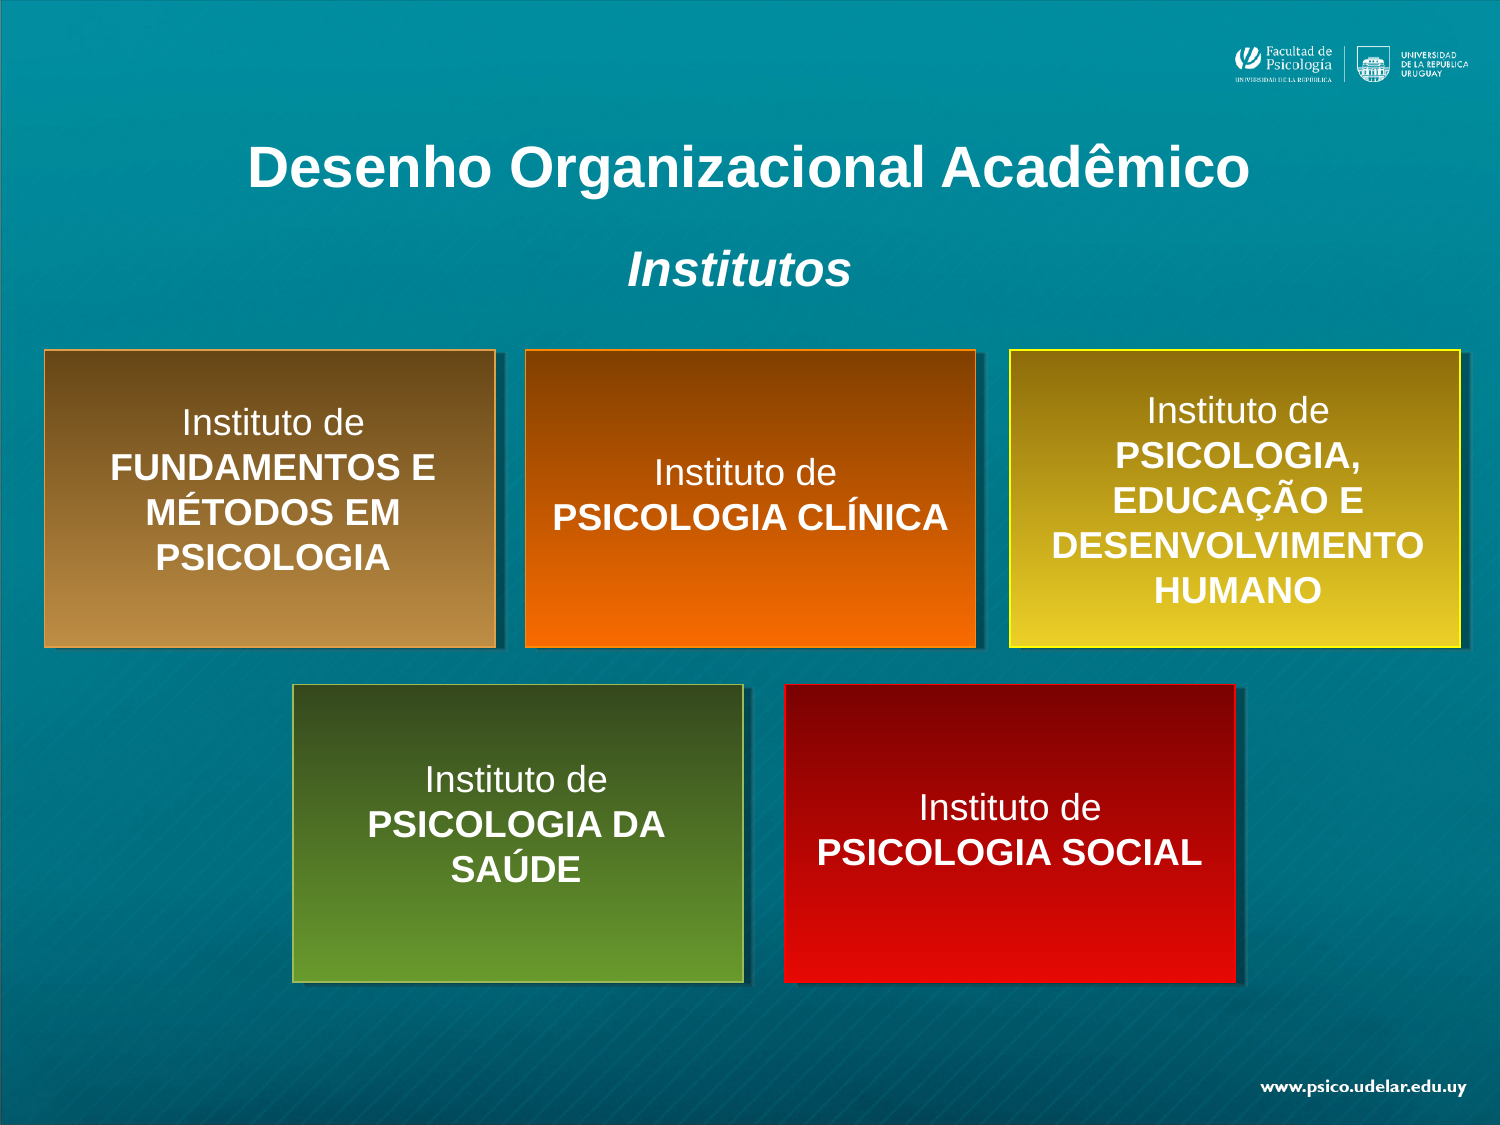

Desenho Organizacional Acadêmico
Institutos
Instituto de FUNDAMENTOS E MÉTODOS EM PSICOLOGIA
Instituto de
PSICOLOGIA CLÍNICA
Instituto de PSICOLOGIA, EDUCAÇÃO E DESENVOLVIMENTO HUMANO
Instituto de PSICOLOGIA DA SAÚDE
Instituto de PSICOLOGIA SOCIAL